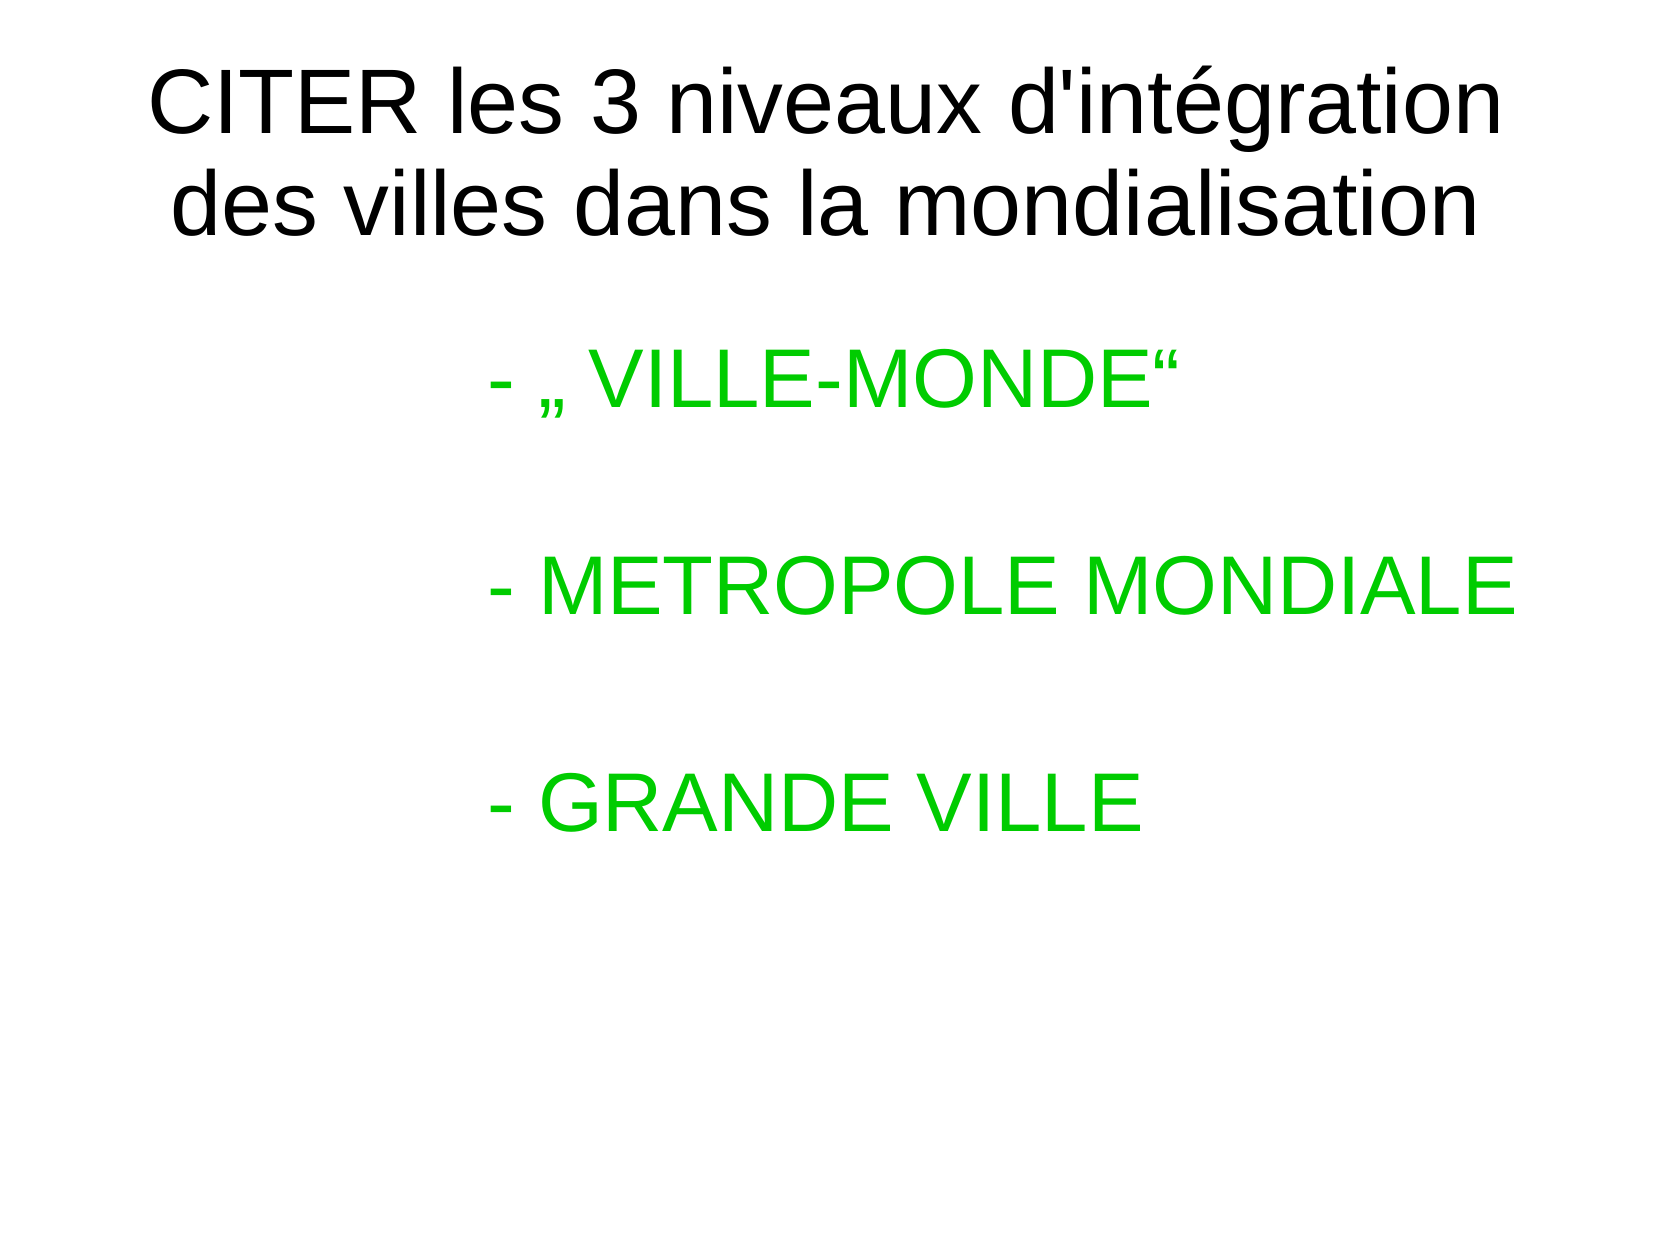

# CITER les 3 niveaux d'intégration des villes dans la mondialisation
- „ VILLE-MONDE“
- METROPOLE MONDIALE
- GRANDE VILLE